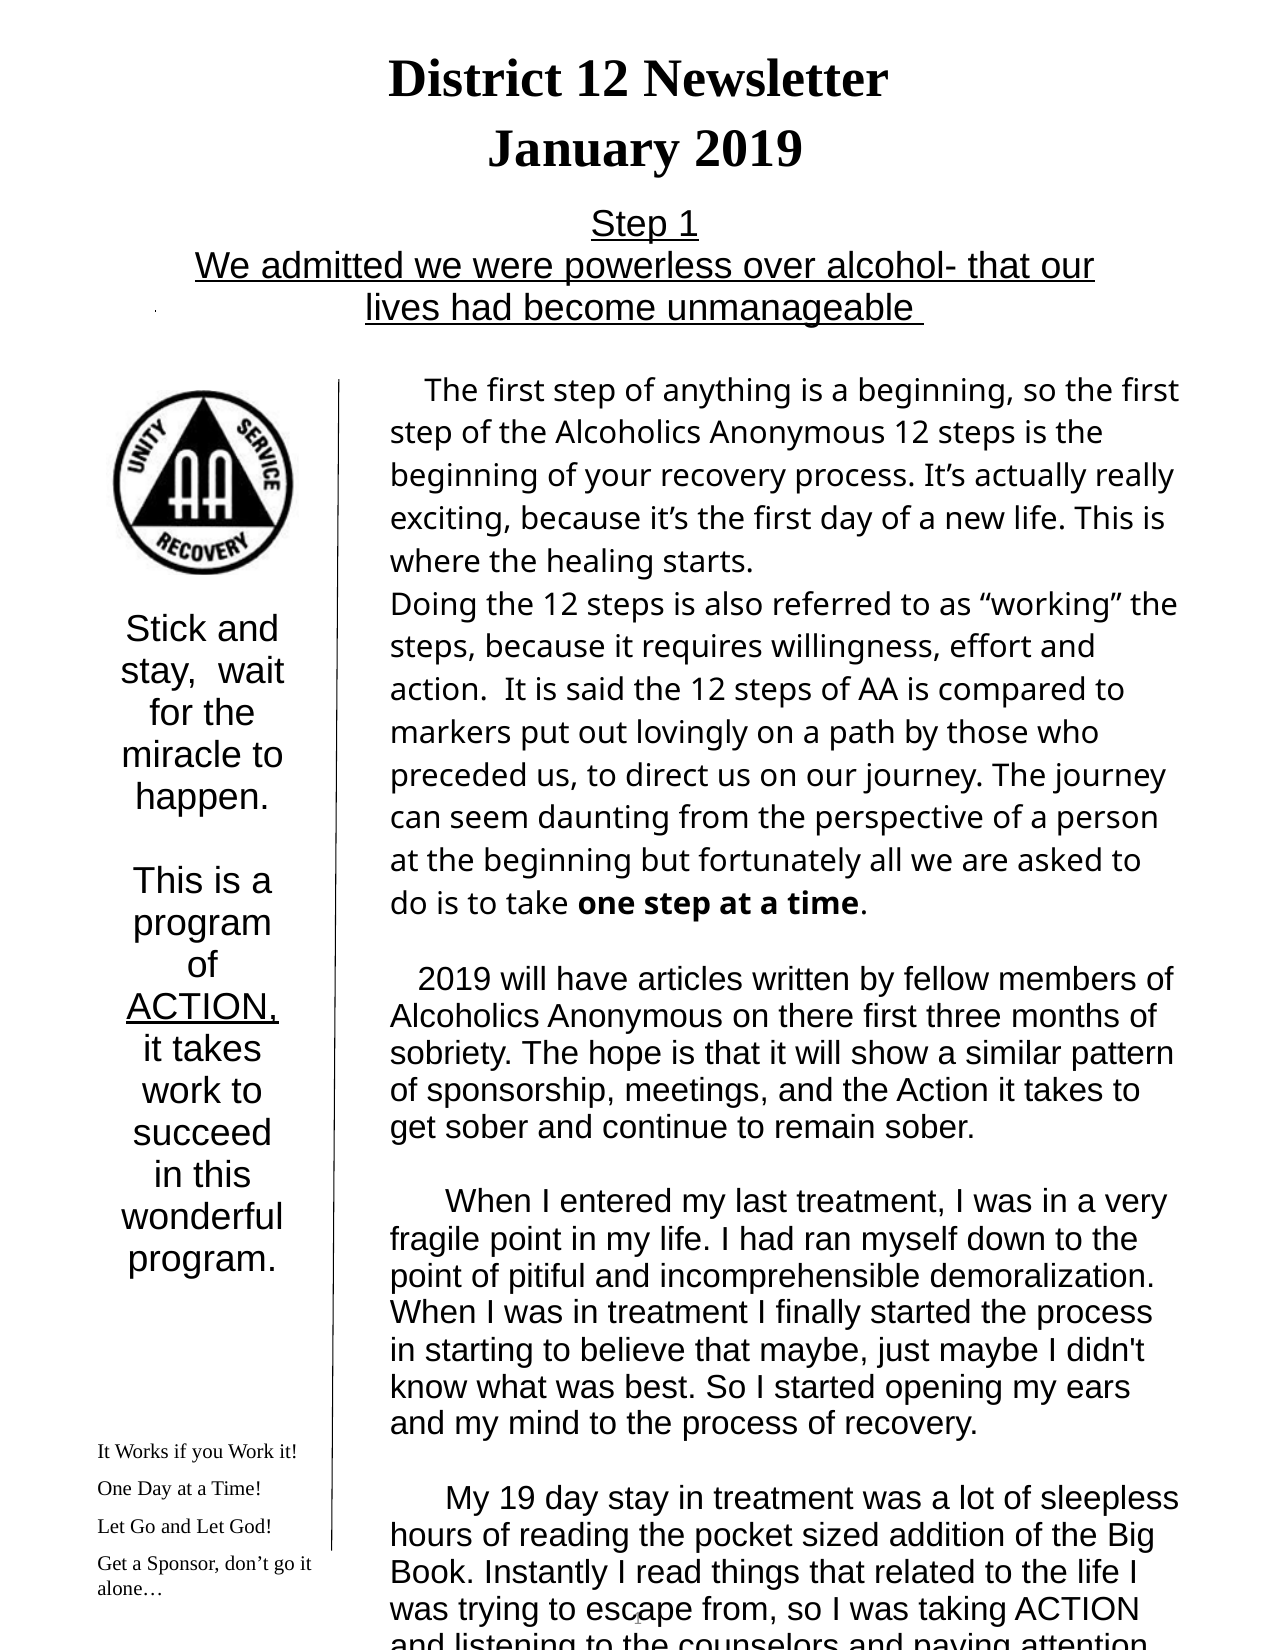

District 12 Newsletter
January 2019
Step 1
We admitted we were powerless over alcohol- that our lives had become unmanageable
| The first step of anything is a beginning, so the first step of the Alcoholics Anonymous 12 steps is the beginning of your recovery process. It’s actually really exciting, because it’s the first day of a new life. This is where the healing starts. Doing the 12 steps is also referred to as “working” the steps, because it requires willingness, effort and action.  It is said the 12 steps of AA is compared to markers put out lovingly on a path by those who preceded us, to direct us on our journey. The journey can seem daunting from the perspective of a person at the beginning but fortunately all we are asked to do is to take one step at a time. 2019 will have articles written by fellow members of Alcoholics Anonymous on there first three months of sobriety. The hope is that it will show a similar pattern of sponsorship, meetings, and the Action it takes to get sober and continue to remain sober. When I entered my last treatment, I was in a very fragile point in my life. I had ran myself down to the point of pitiful and incomprehensible demoralization. When I was in treatment I finally started the process in starting to believe that maybe, just maybe I didn't know what was best. So I started opening my ears and my mind to the process of recovery. My 19 day stay in treatment was a lot of sleepless hours of reading the pocket sized addition of the Big Book. Instantly I read things that related to the life I was trying to escape from, so I was taking ACTION and listening to the counselors and paying attention . |
| --- |
Stick and stay, wait for the miracle to happen.
This is a program of ACTION, it takes work to succeed in this wonderful program.
It Works if you Work it!
One Day at a Time!
Let Go and Let God!
Get a Sponsor, don’t go it alone…